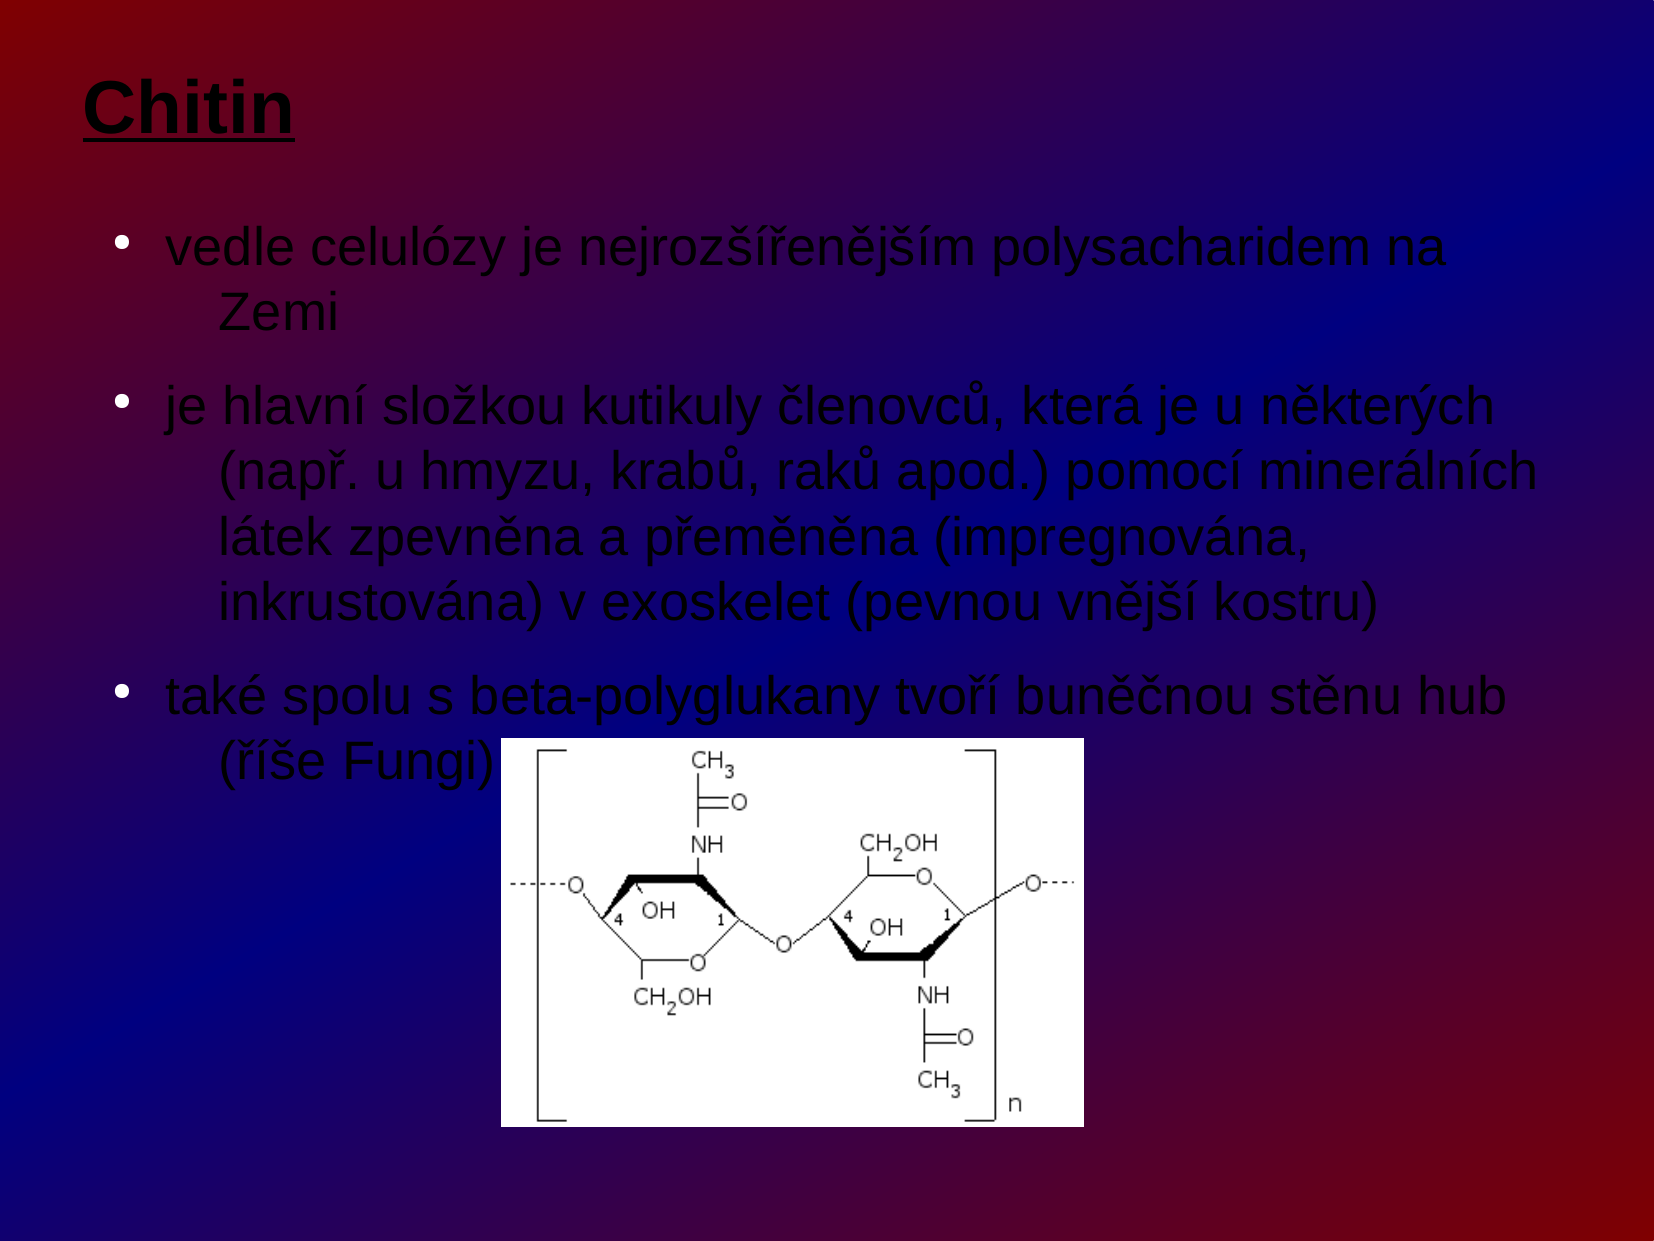

# Chitin
vedle celulózy je nejrozšířenějším polysacharidem na Zemi
je hlavní složkou kutikuly členovců, která je u některých (např. u hmyzu, krabů, raků apod.) pomocí minerálních látek zpevněna a přeměněna (impregnována, inkrustována) v exoskelet (pevnou vnější kostru)
také spolu s beta-polyglukany tvoří buněčnou stěnu hub (říše Fungi)